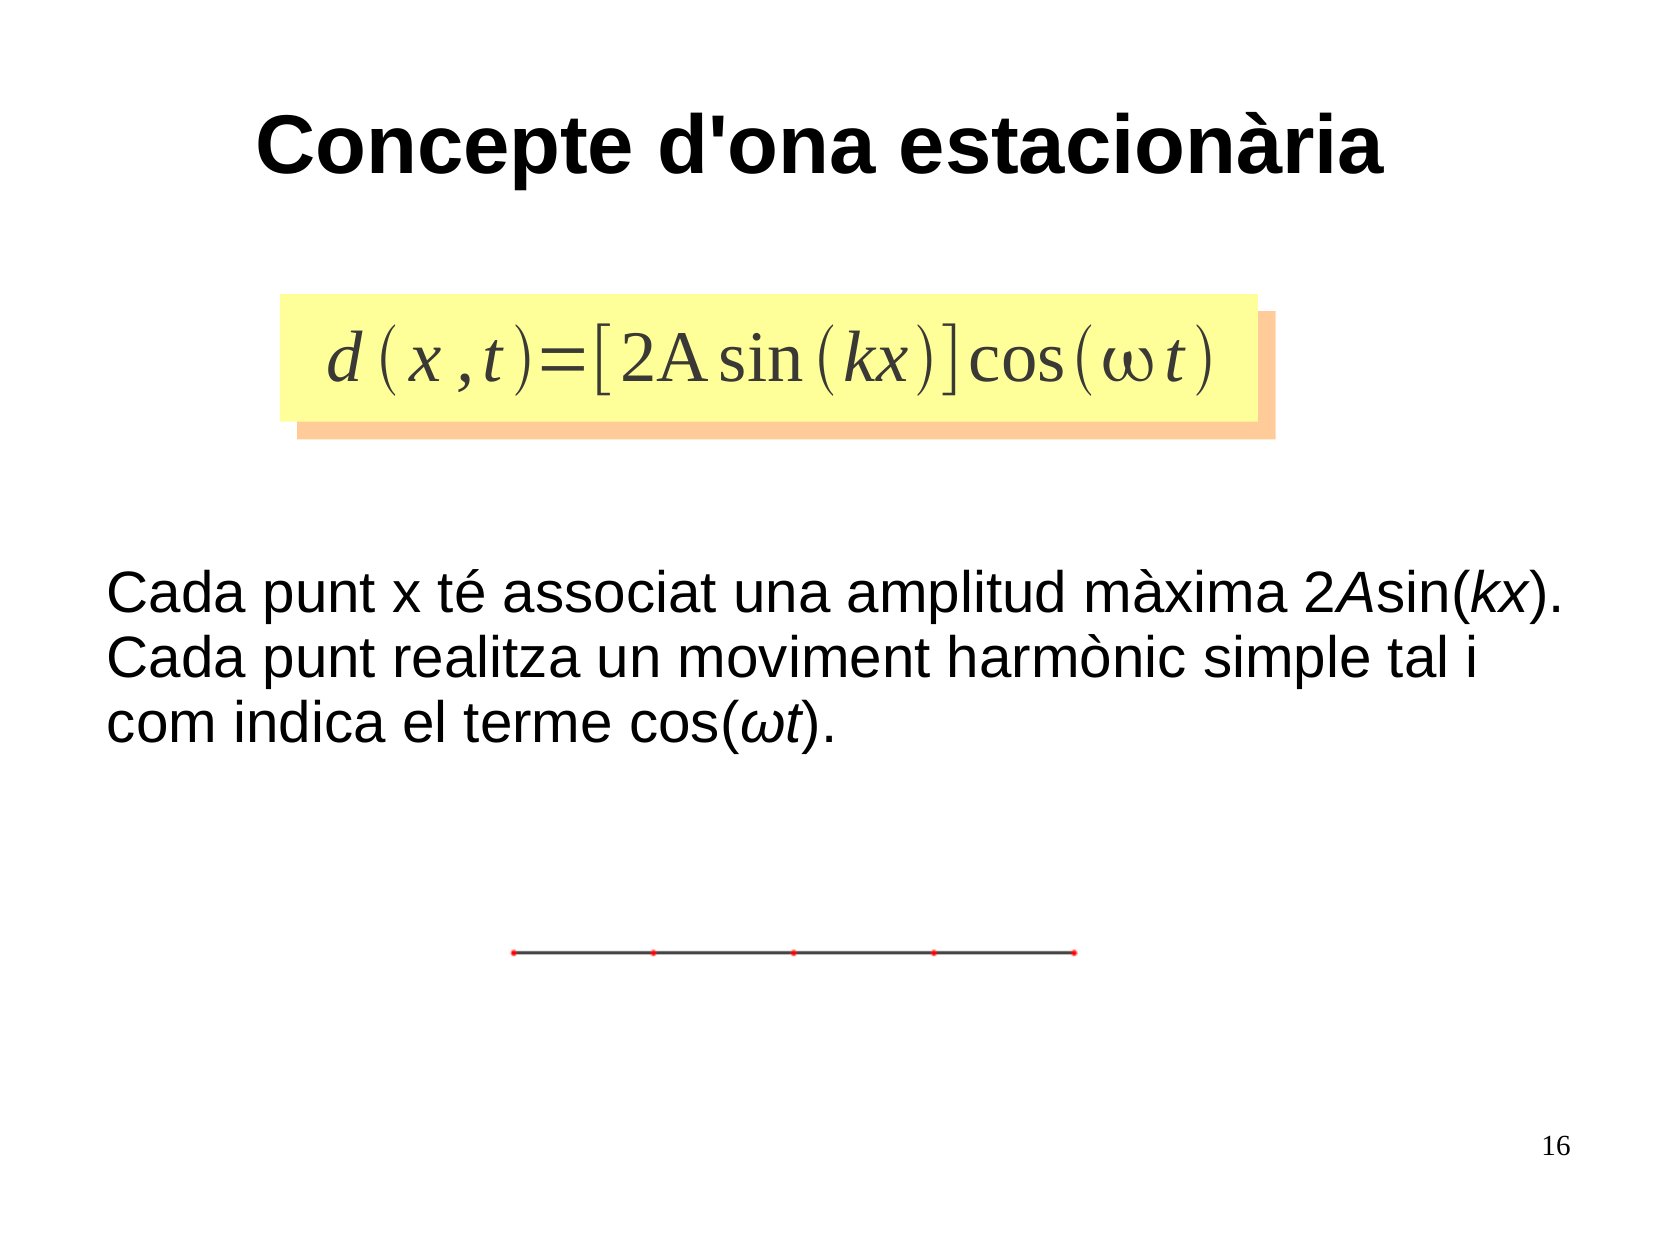

Concepte d'ona estacionària
Cada punt x té associat una amplitud màxima 2Asin(kx). Cada punt realitza un moviment harmònic simple tal i com indica el terme cos(ωt).
16